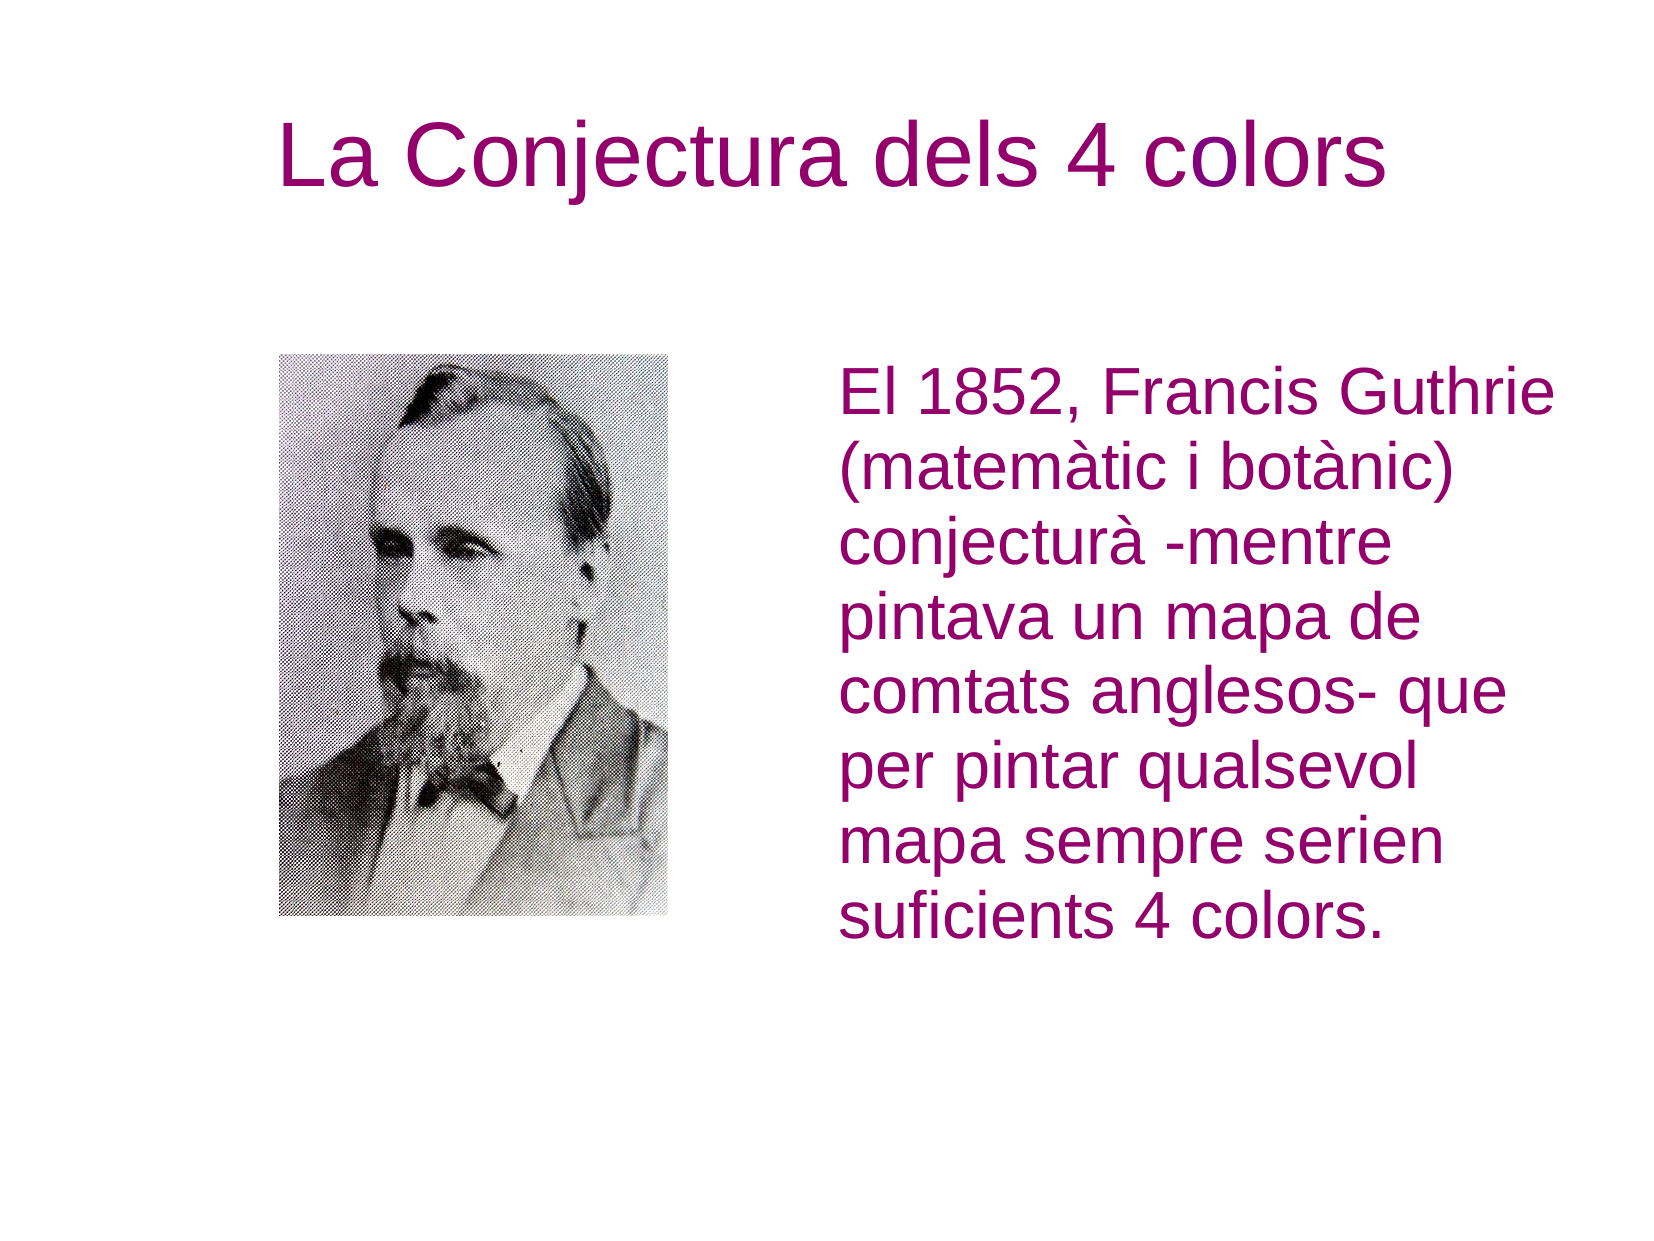

# La Conjectura dels 4 colors
El 1852, Francis Guthrie (matemàtic i botànic) conjecturà -mentre pintava un mapa de comtats anglesos- que per pintar qualsevol mapa sempre serien suficients 4 colors.